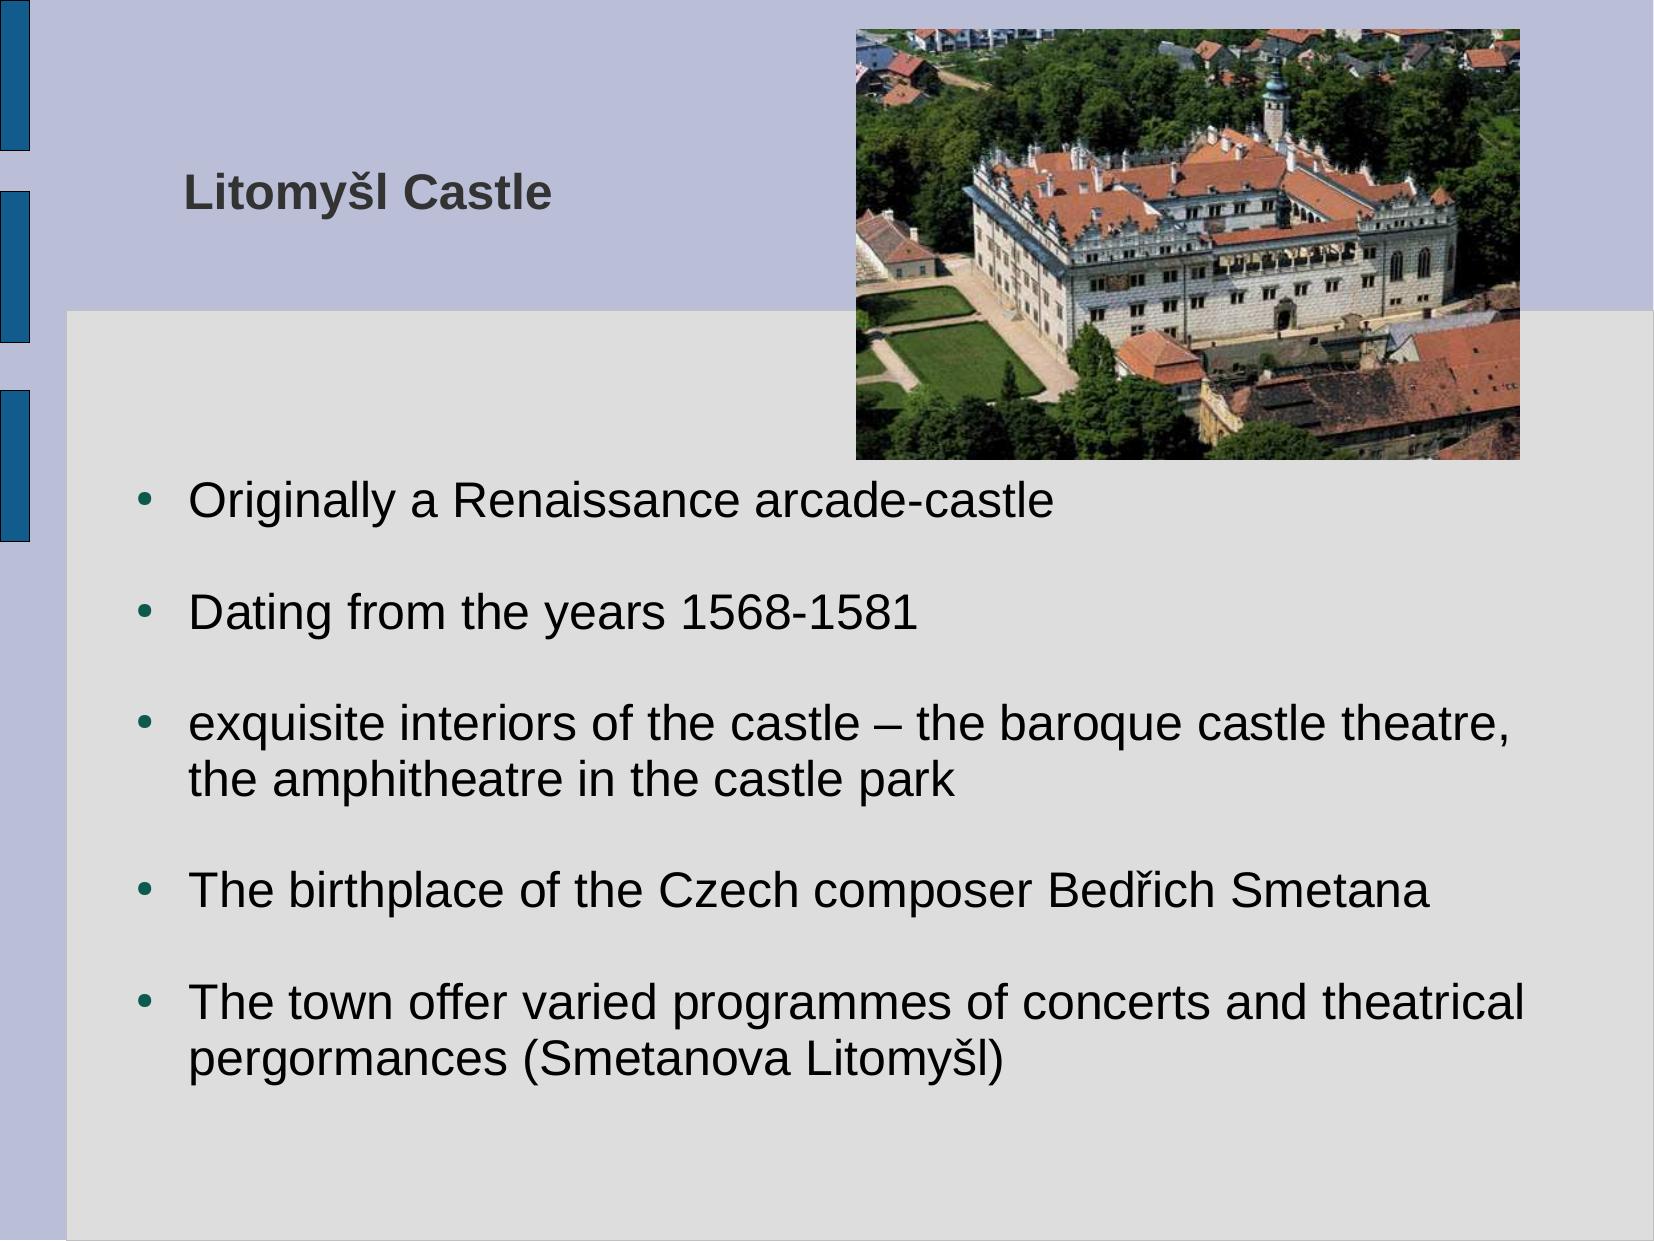

# Litomyšl Castle
Originally a Renaissance arcade-castle
Dating from the years 1568-1581
exquisite interiors of the castle – the baroque castle theatre, the amphitheatre in the castle park
The birthplace of the Czech composer Bedřich Smetana
The town offer varied programmes of concerts and theatrical pergormances (Smetanova Litomyšl)